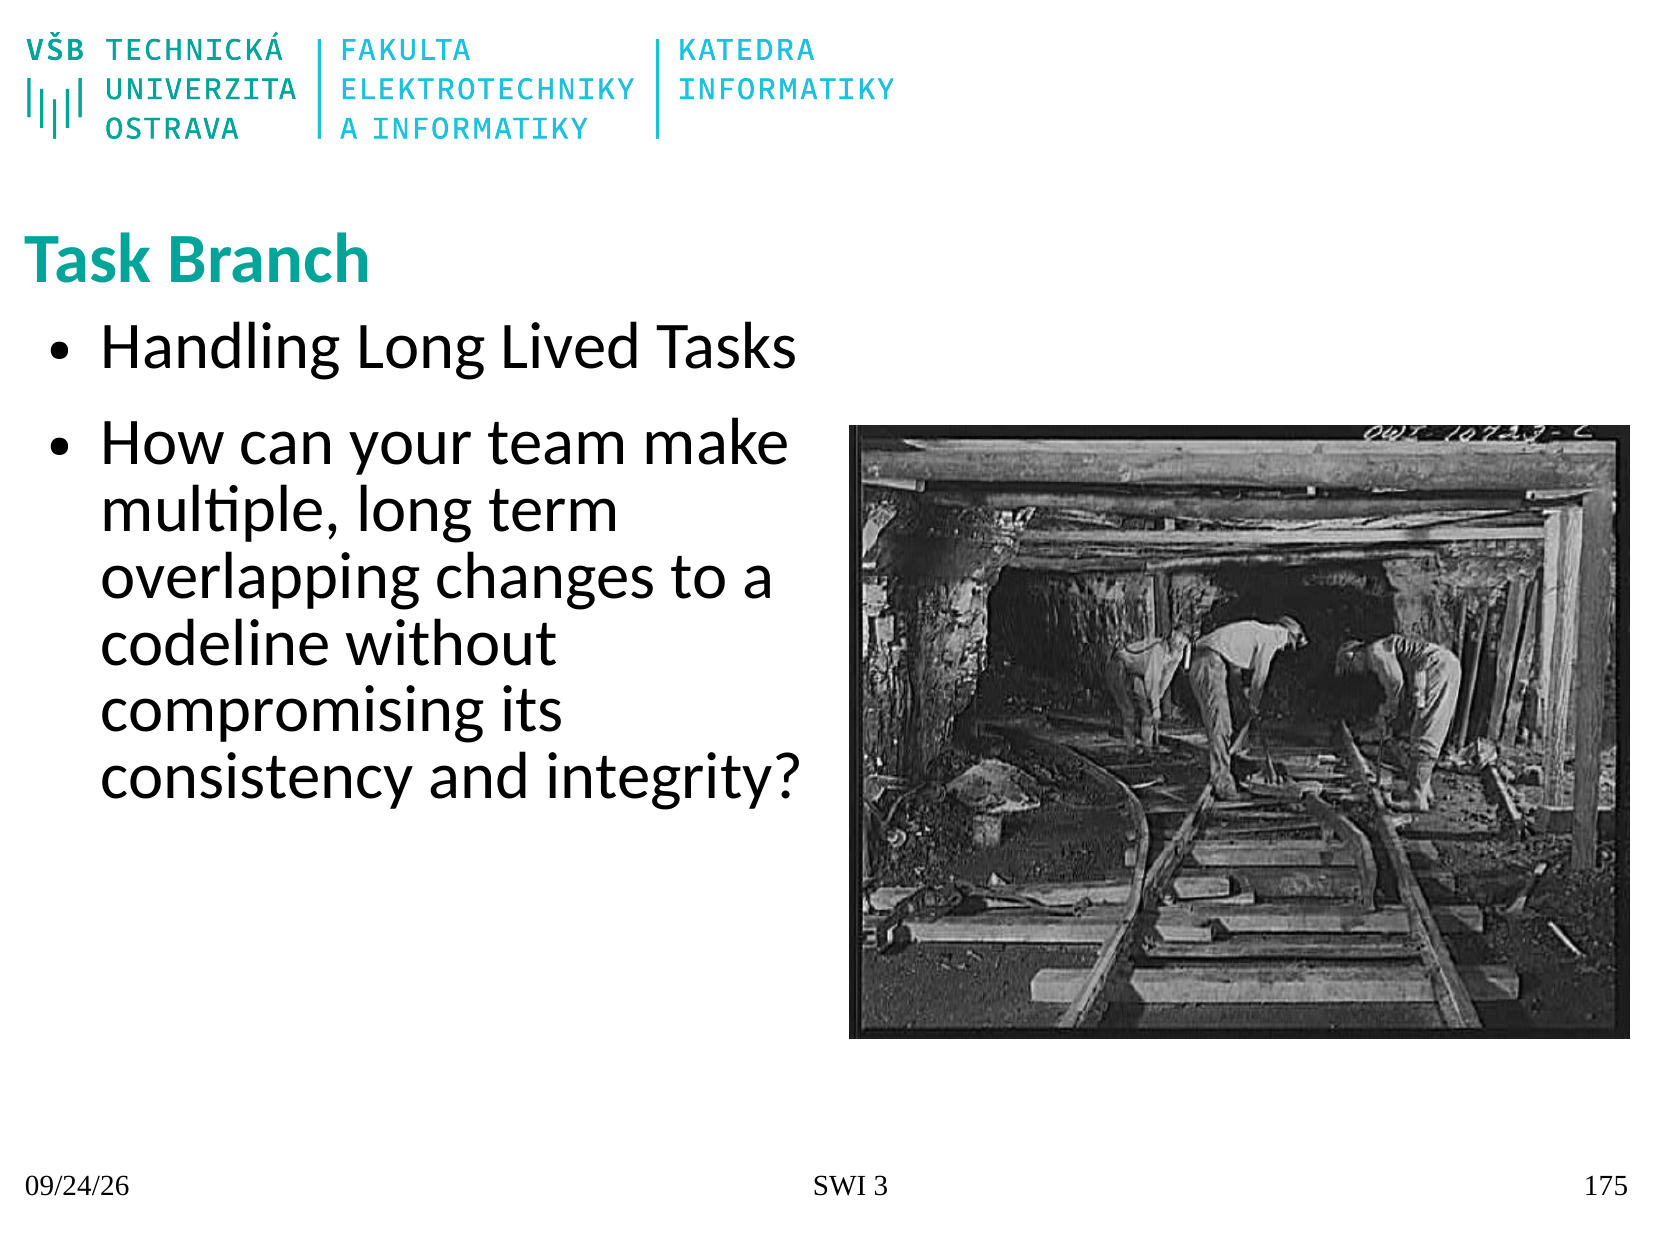

# Task Branch
Handling Long Lived Tasks
How can your team make multiple, long term overlapping changes to a codeline without compromising its consistency and integrity?
SWI 3
175